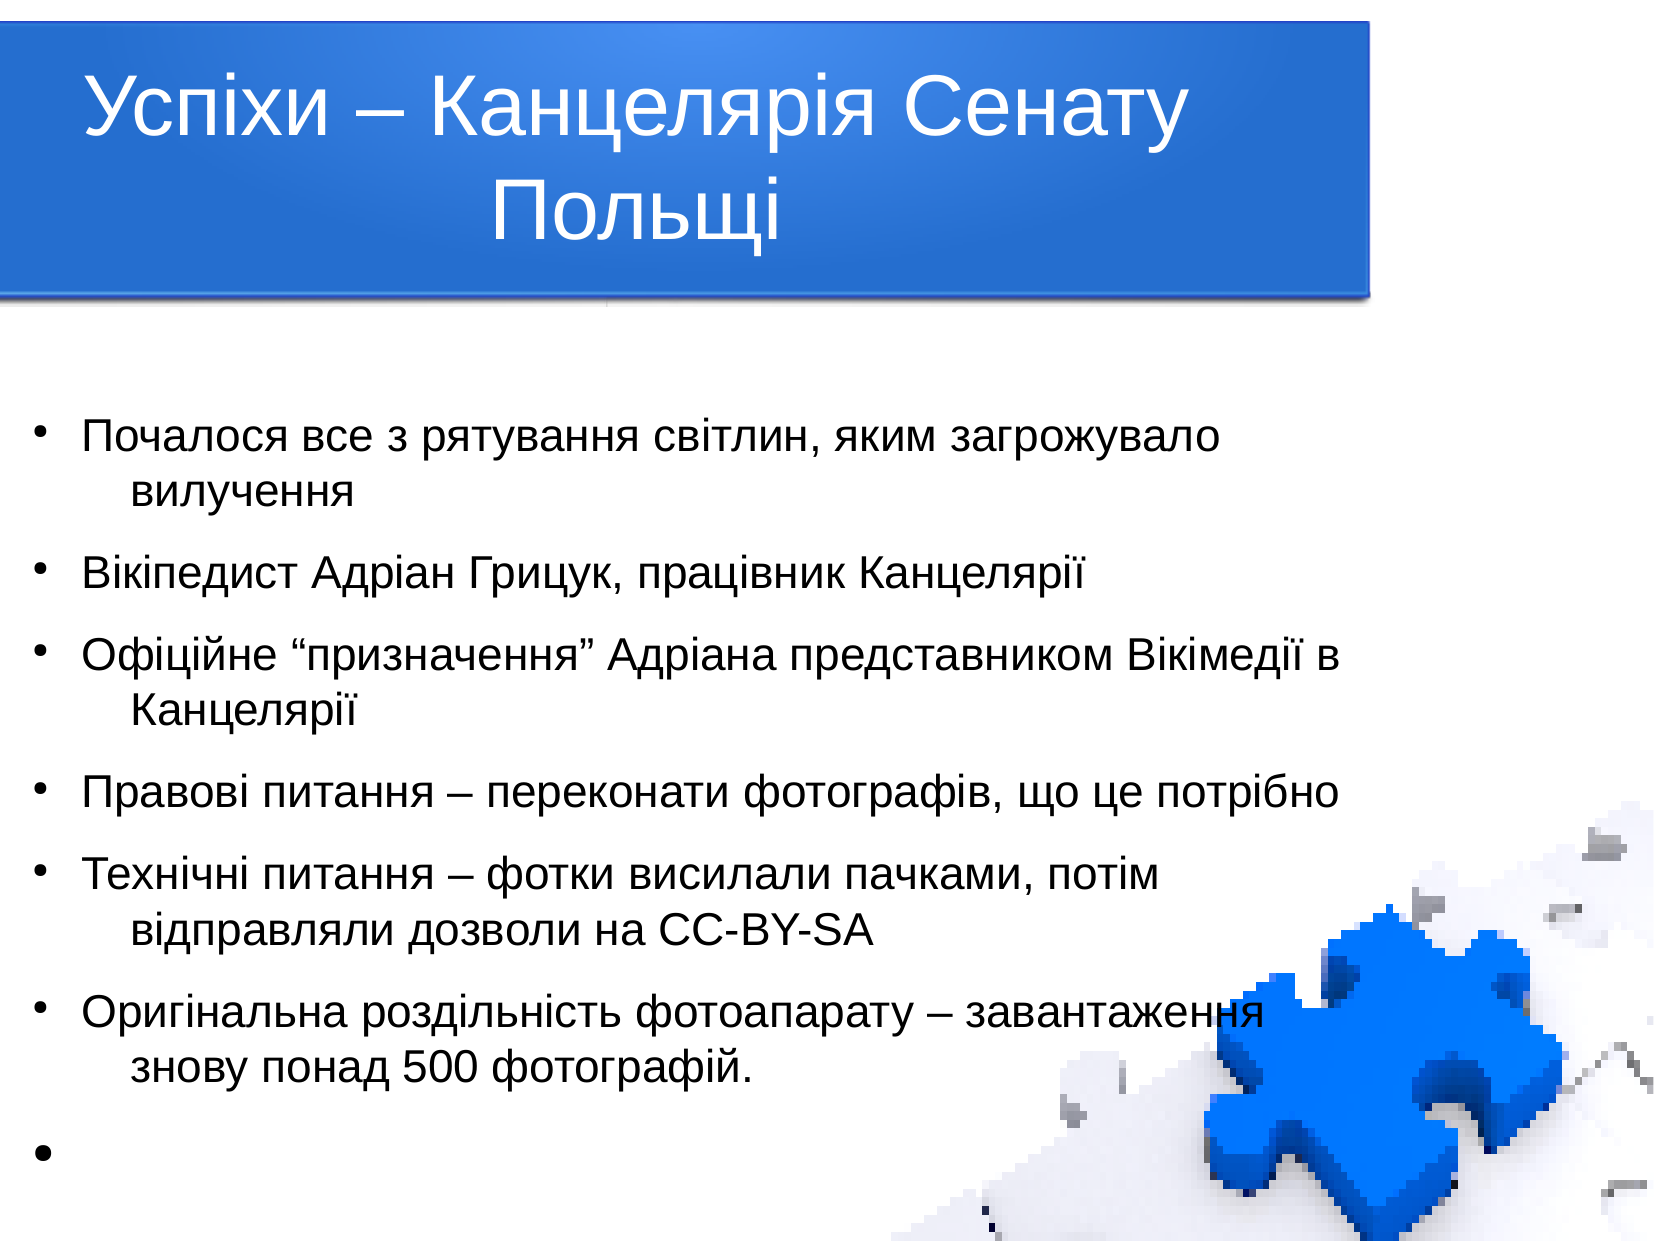

# Успіхи – Канцелярія Сенату Польщі
Почалося все з рятування світлин, яким загрожувало вилучення
Вікіпедист Адріан Грицук, працівник Канцелярії
Офіційне “призначення” Адріана представником Вікімедії в Канцелярії
Правові питання – переконати фотографів, що це потрібно
Технічні питання – фотки висилали пачками, потім відправляли дозволи на CC-BY-SA
Оригінальна роздільність фотоапарату – завантаження знову понад 500 фотографій.